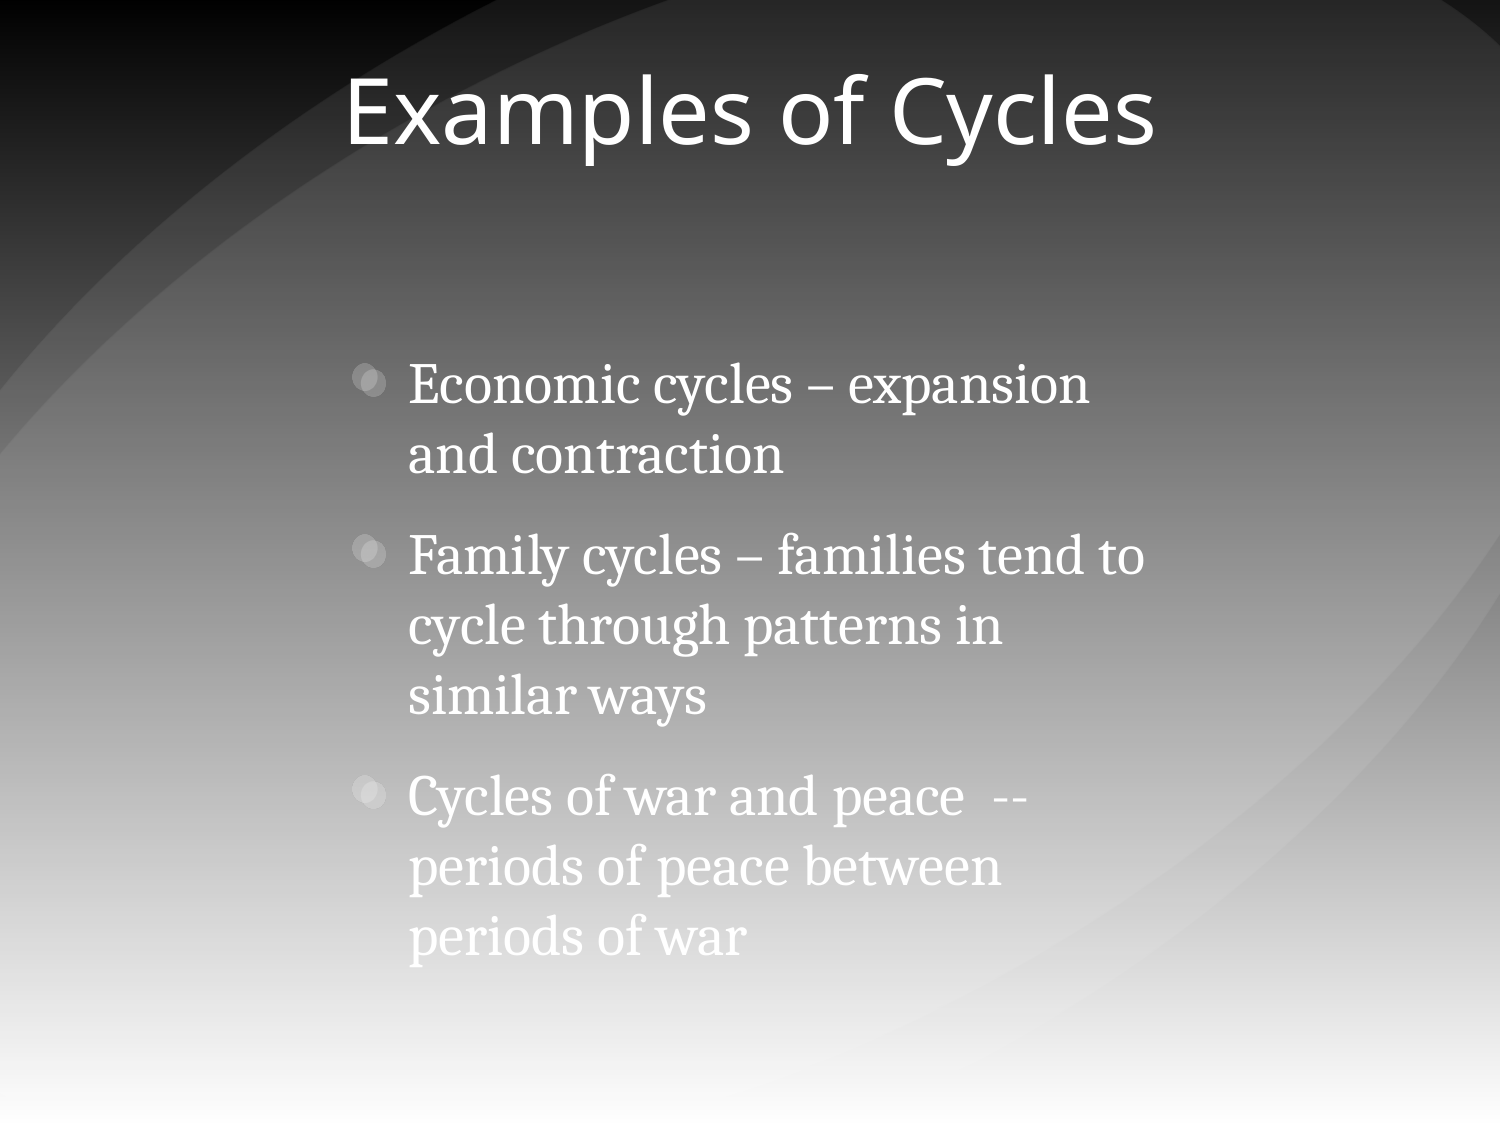

# Examples of Cycles
Economic cycles – expansion and contraction
Family cycles – families tend to cycle through patterns in similar ways
Cycles of war and peace -- periods of peace between periods of war